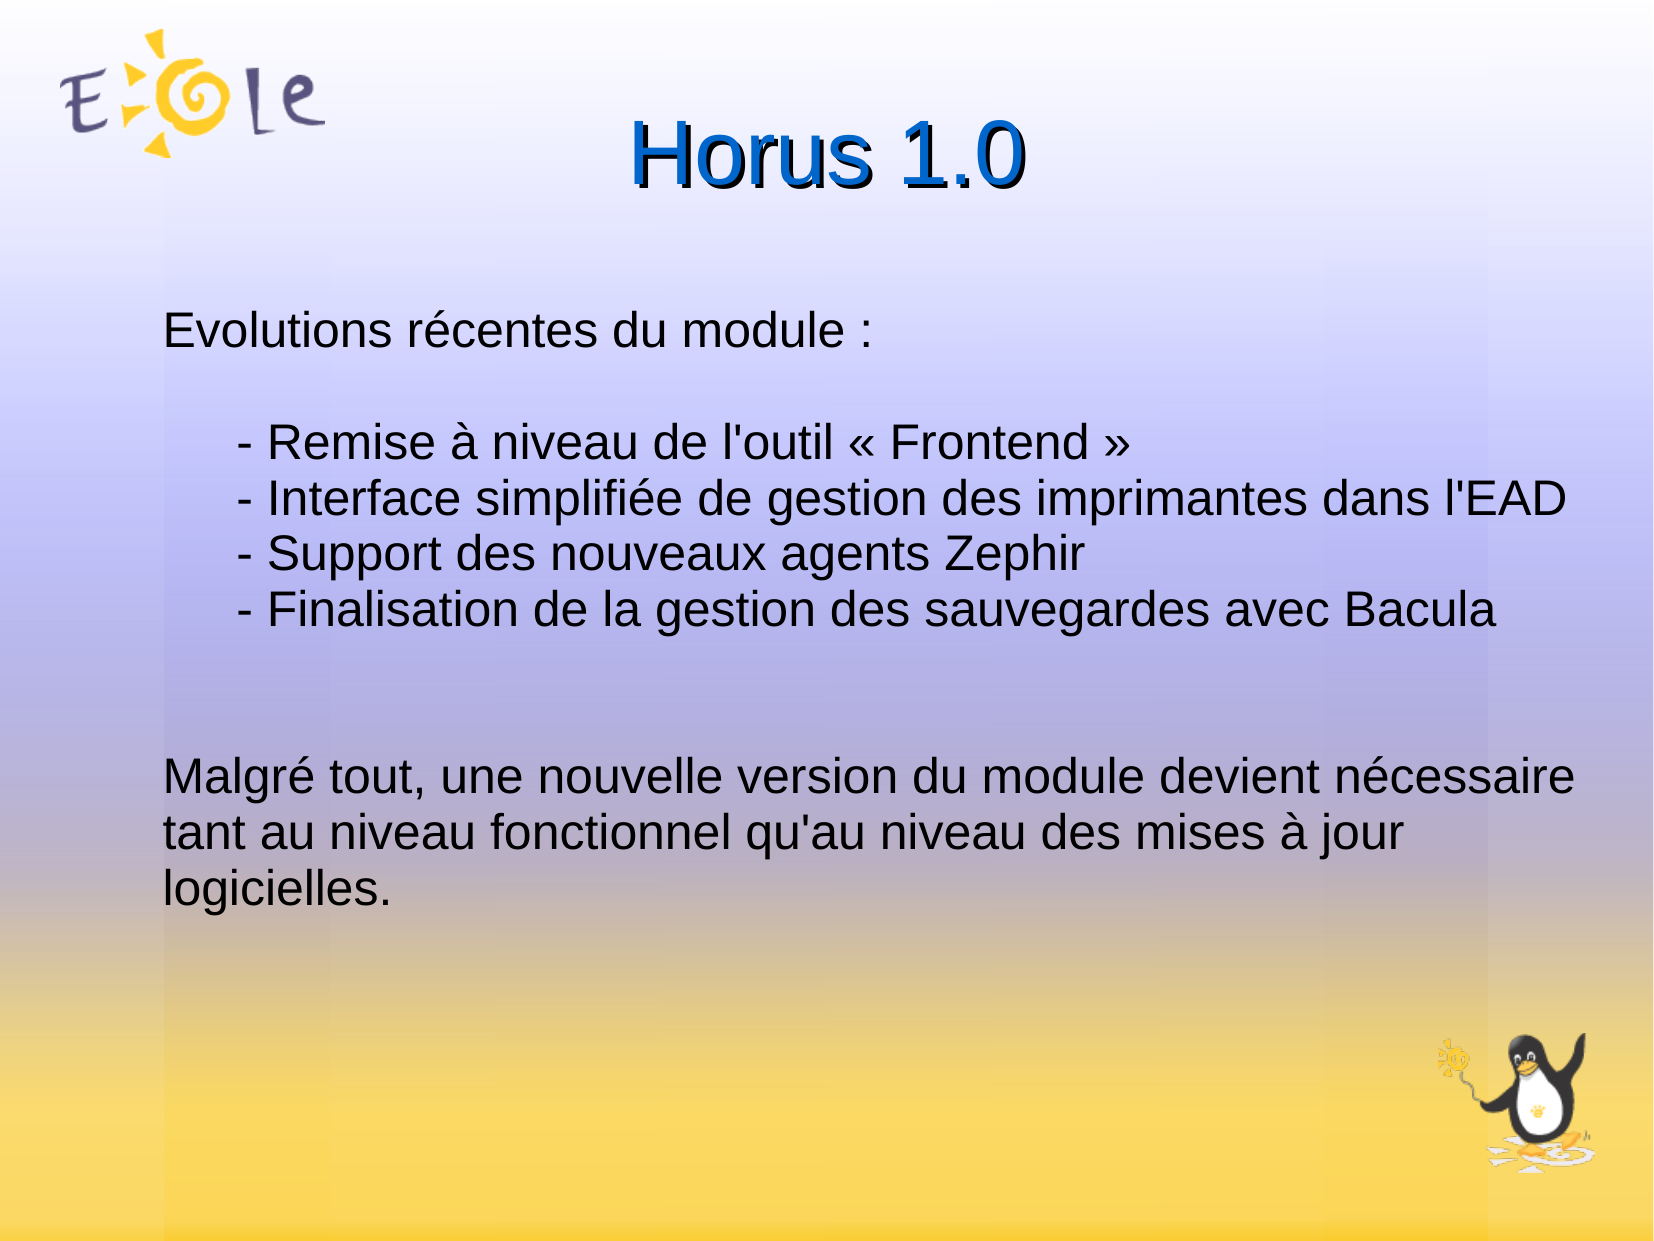

# Horus 1.0
Evolutions récentes du module :
	- Remise à niveau de l'outil « Frontend »
	- Interface simplifiée de gestion des imprimantes dans l'EAD
	- Support des nouveaux agents Zephir
	- Finalisation de la gestion des sauvegardes avec Bacula
Malgré tout, une nouvelle version du module devient nécessaire tant au niveau fonctionnel qu'au niveau des mises à jour logicielles.